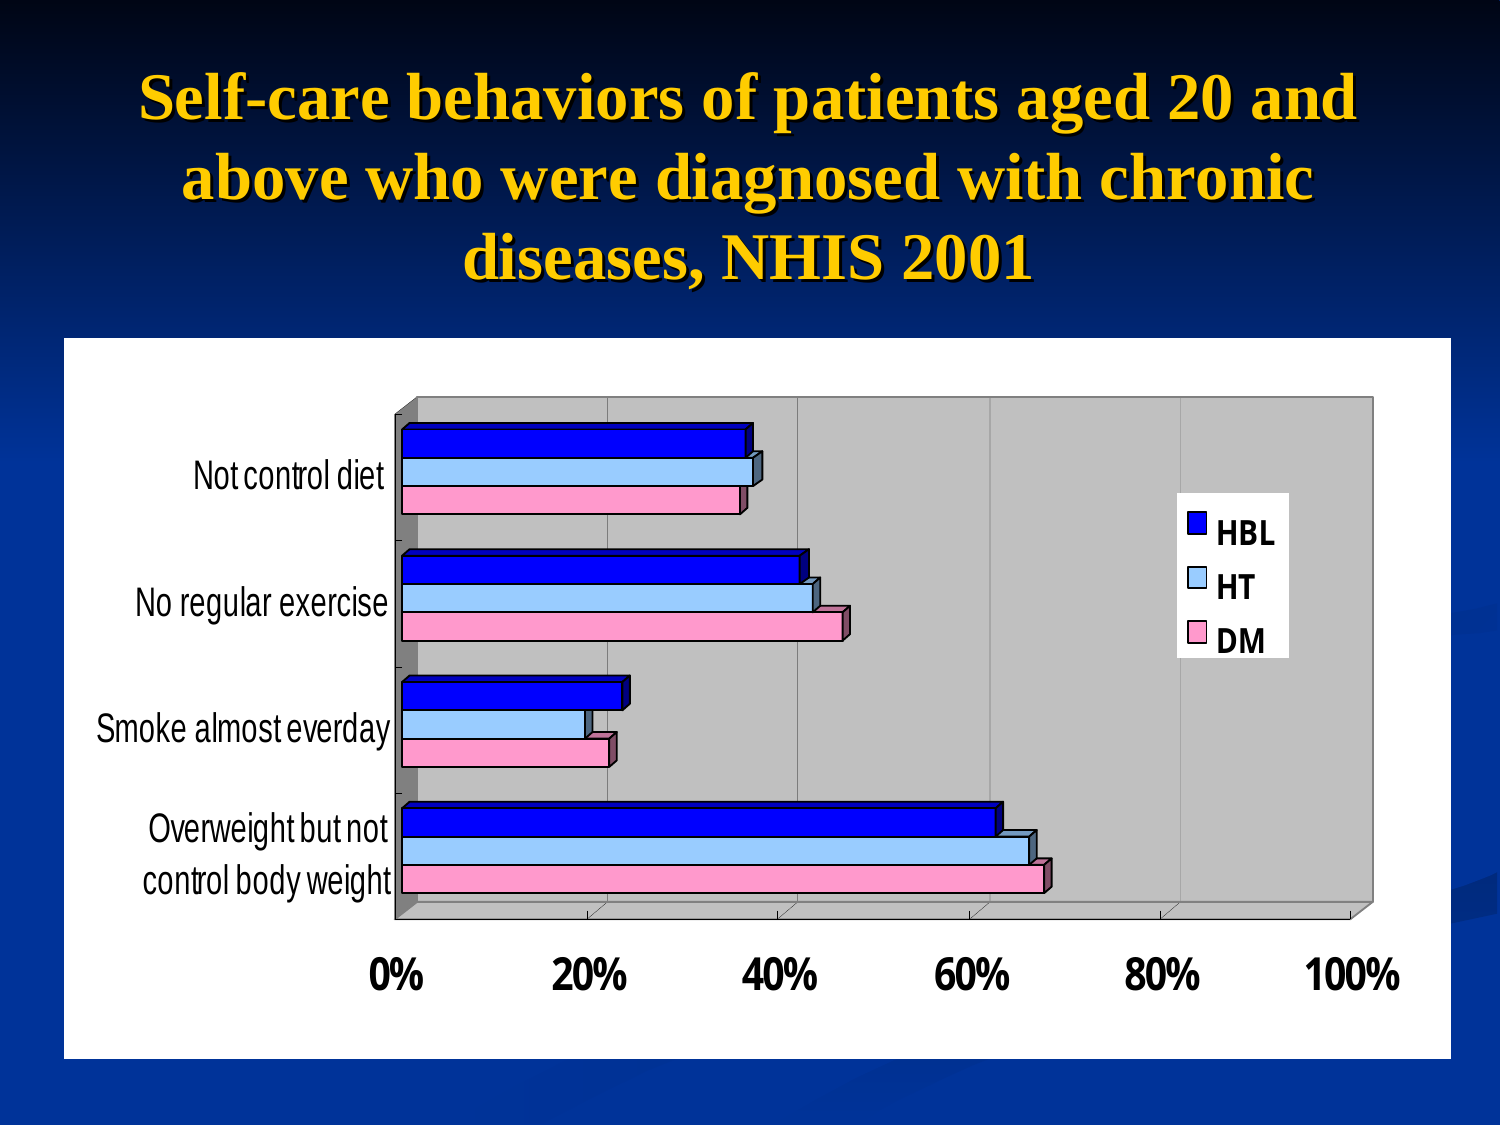

# Self-care behaviors of patients aged 20 and above who were diagnosed with chronic diseases, NHIS 2001